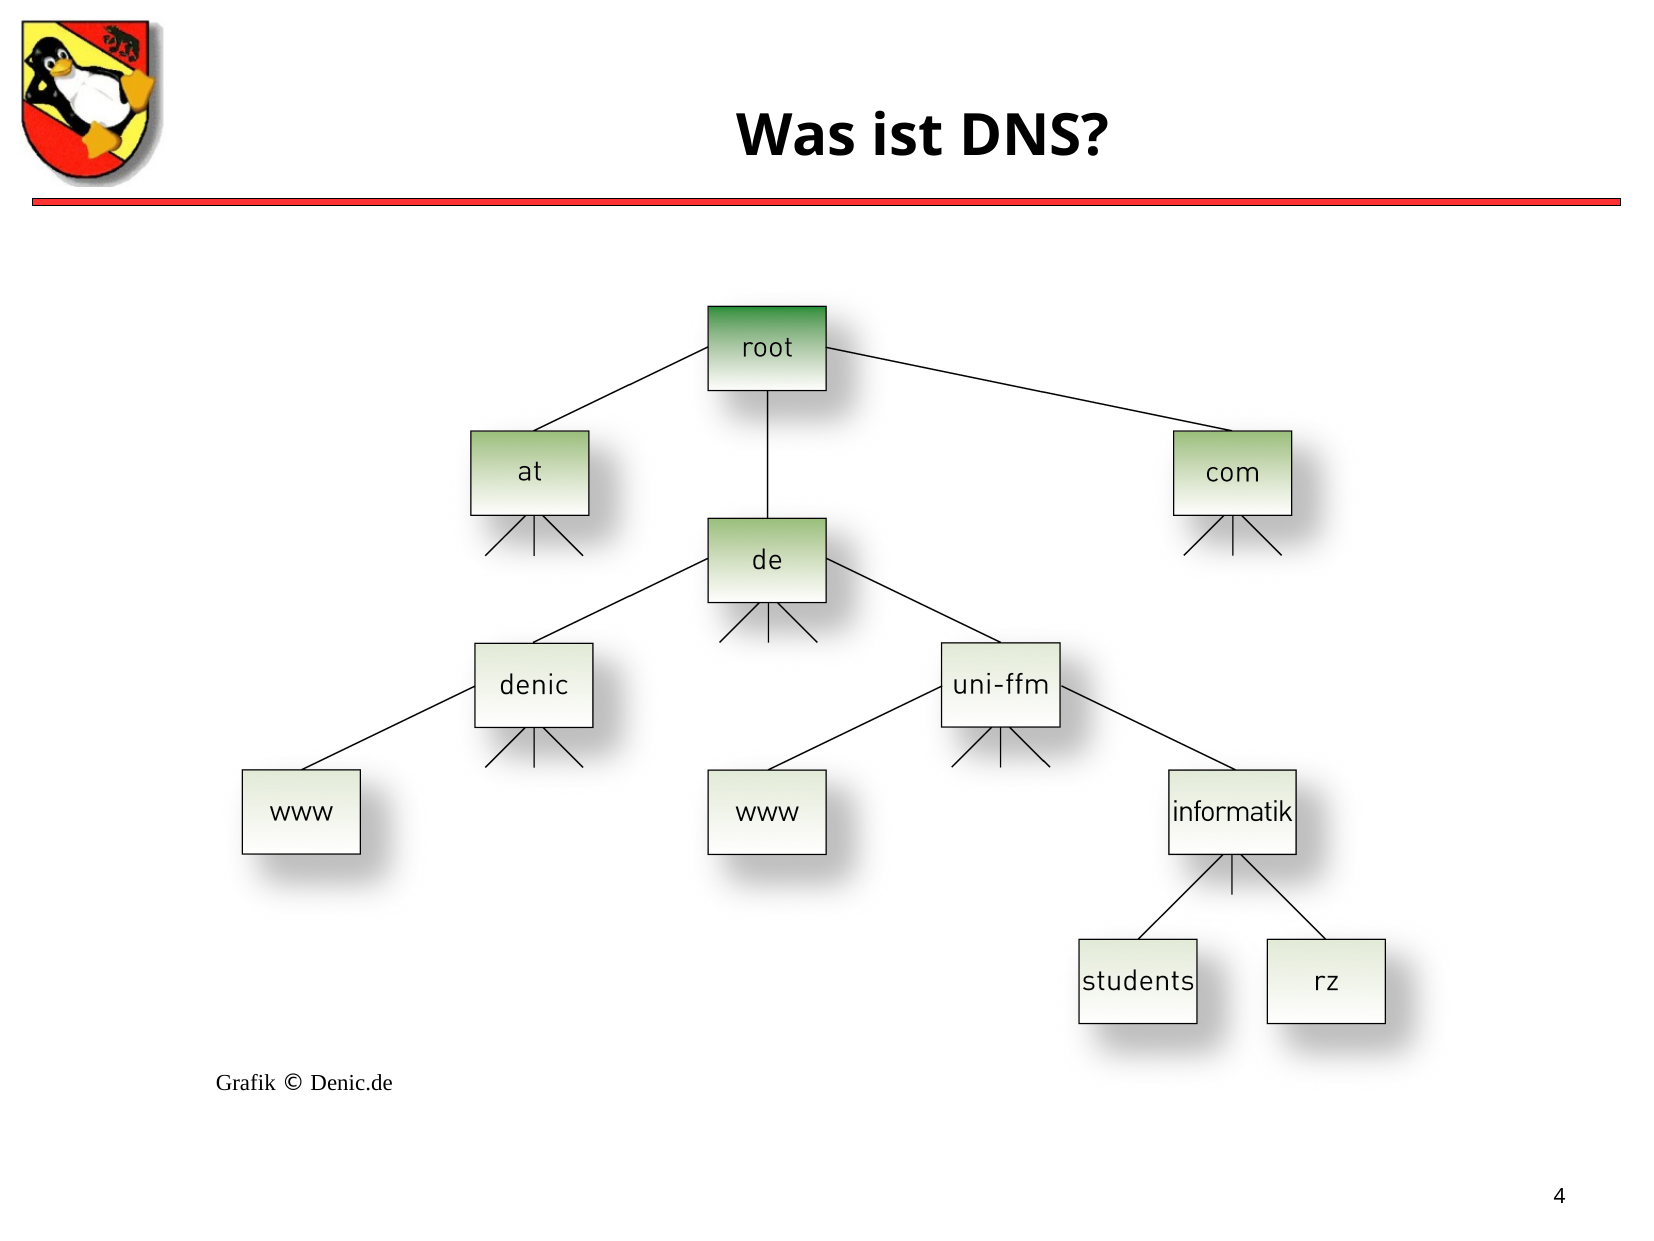

# Was ist DNS?
Grafik © Denic.de